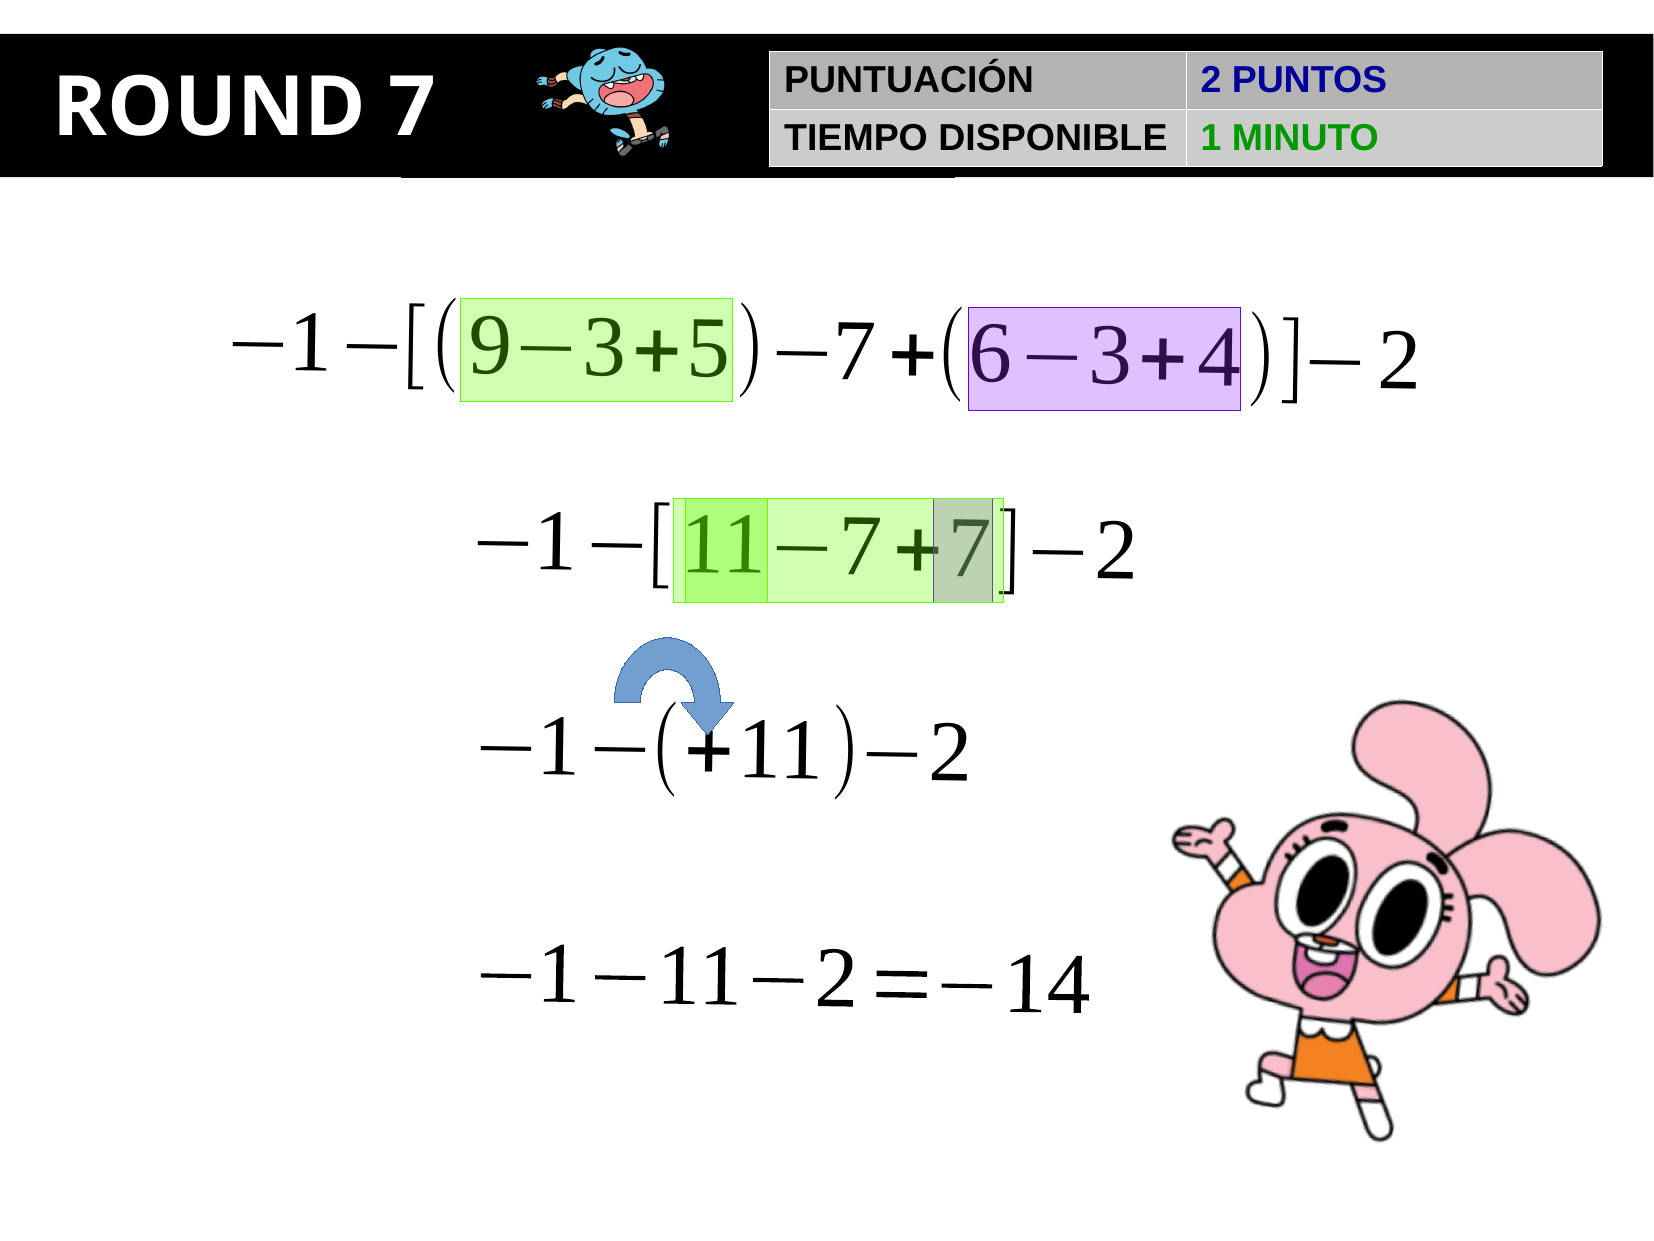

#
ROUND 7
| PUNTUACIÓN | 2 PUNTOS |
| --- | --- |
| TIEMPO DISPONIBLE | 1 MINUTO |